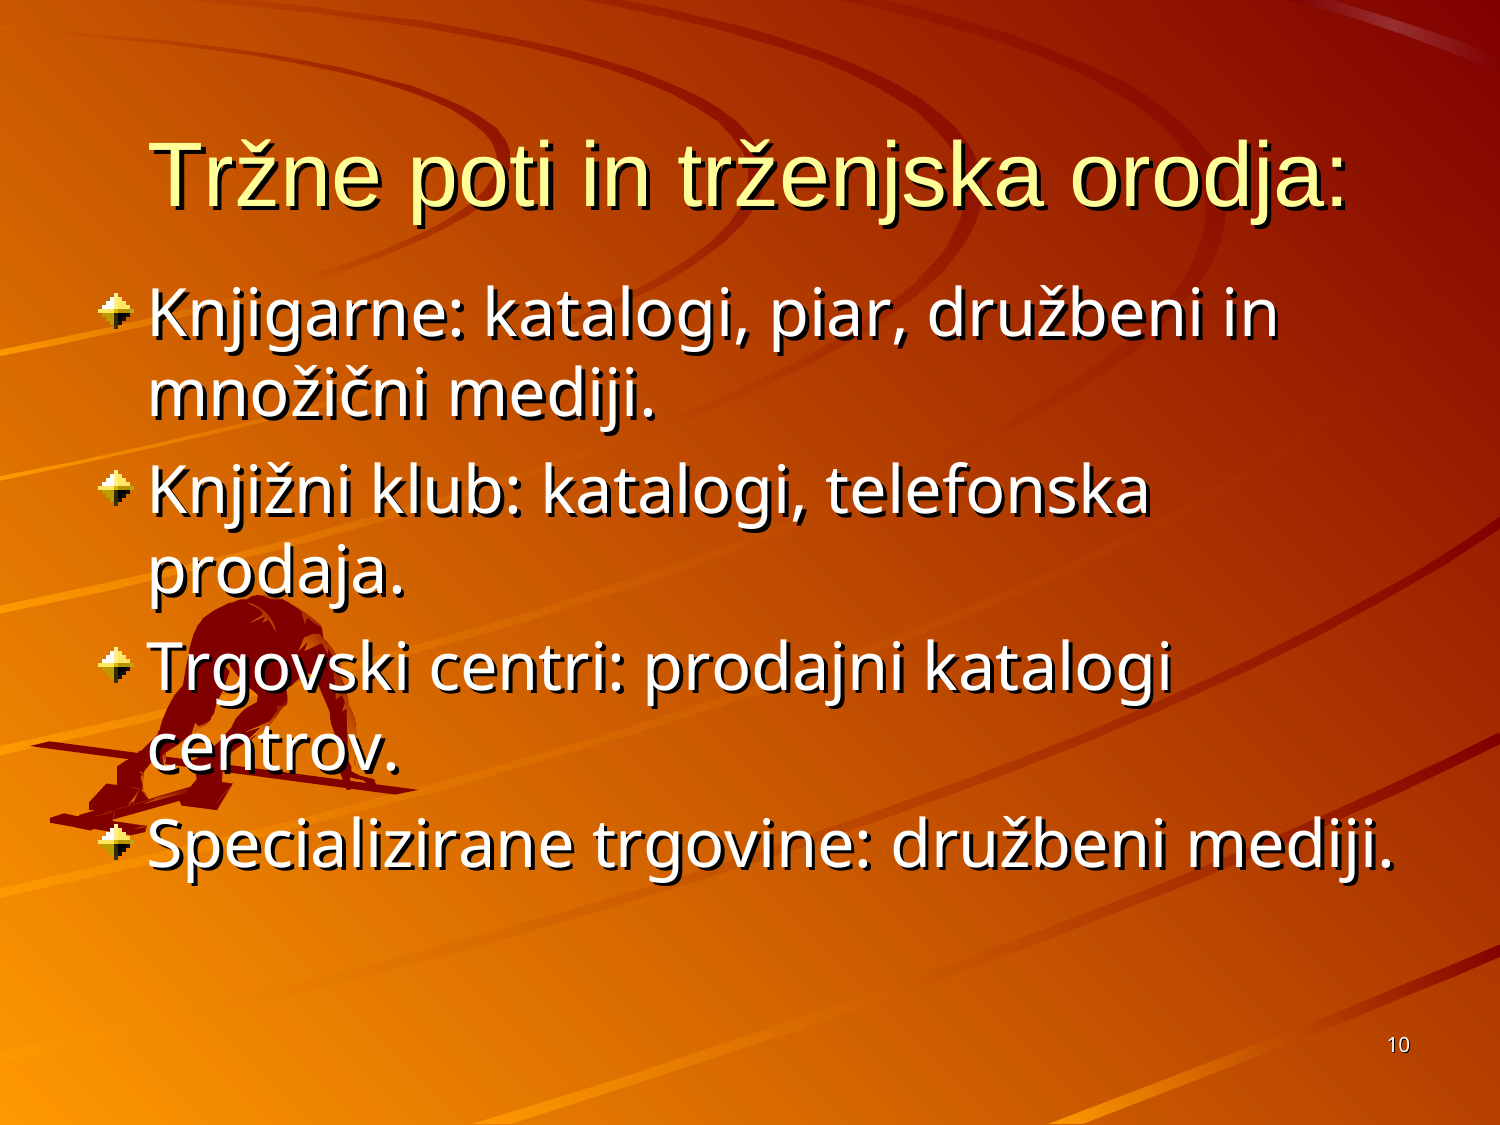

# Tržne poti in trženjska orodja:
Knjigarne: katalogi, piar, družbeni in množični mediji.
Knjižni klub: katalogi, telefonska prodaja.
Trgovski centri: prodajni katalogi centrov.
Specializirane trgovine: družbeni mediji.